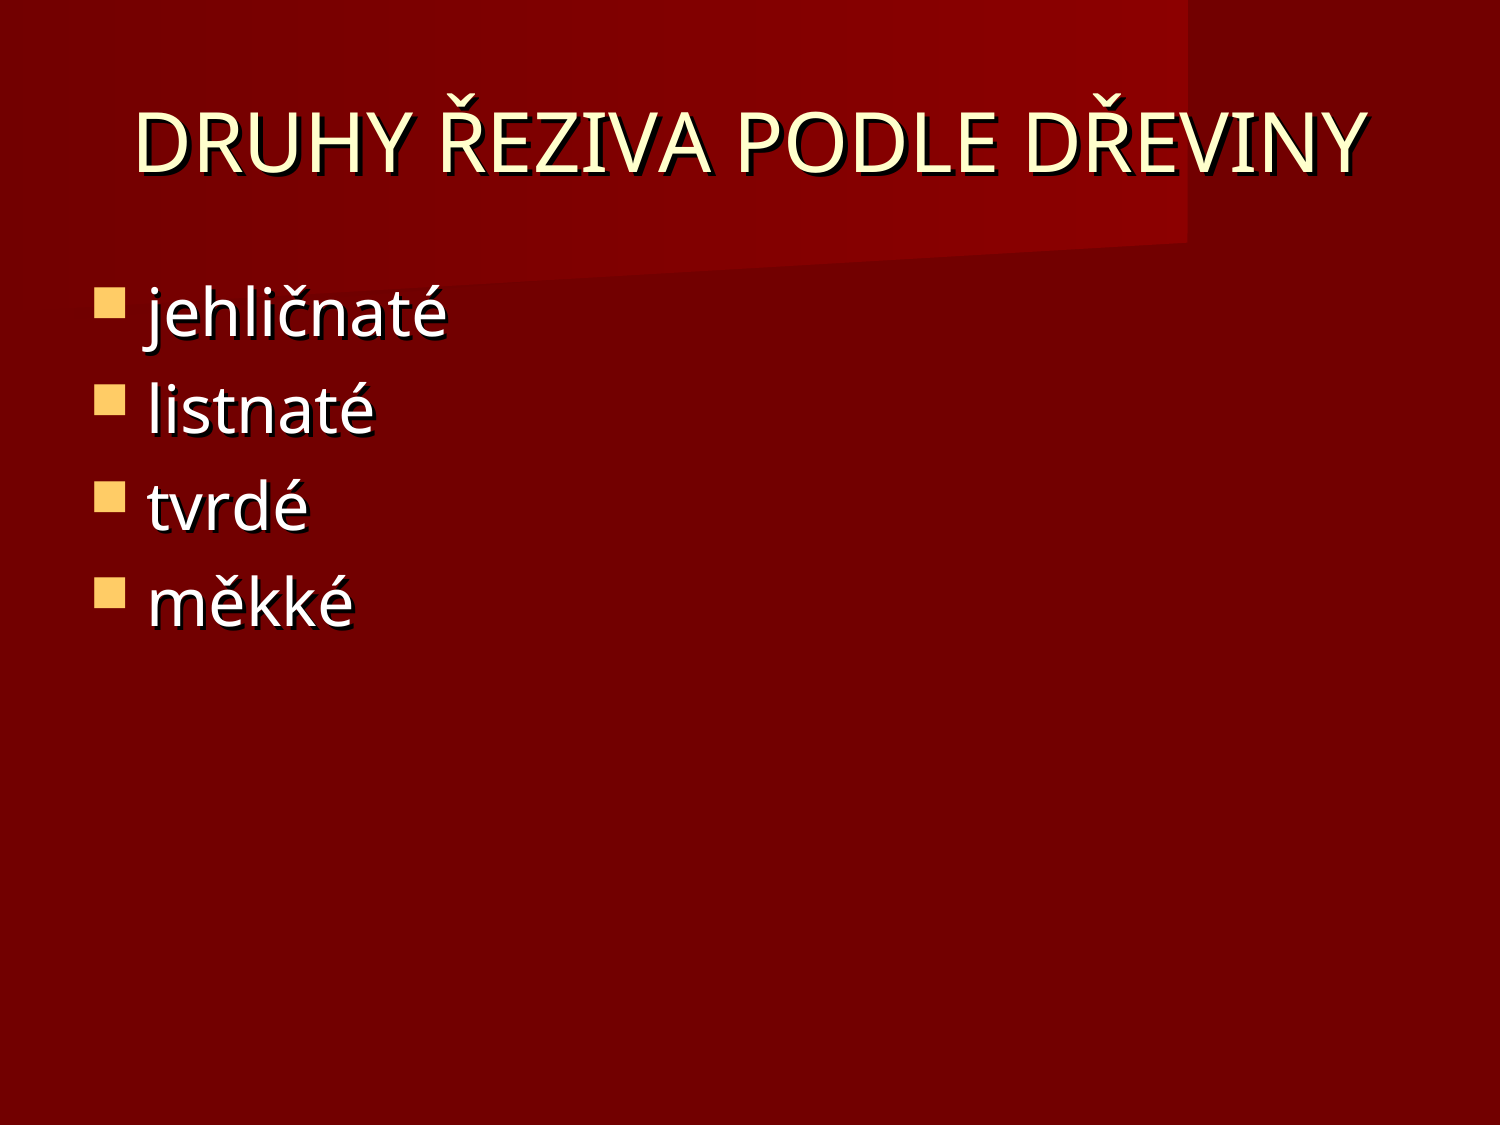

# DRUHY ŘEZIVA PODLE DŘEVINY
jehličnaté
listnaté
tvrdé
měkké